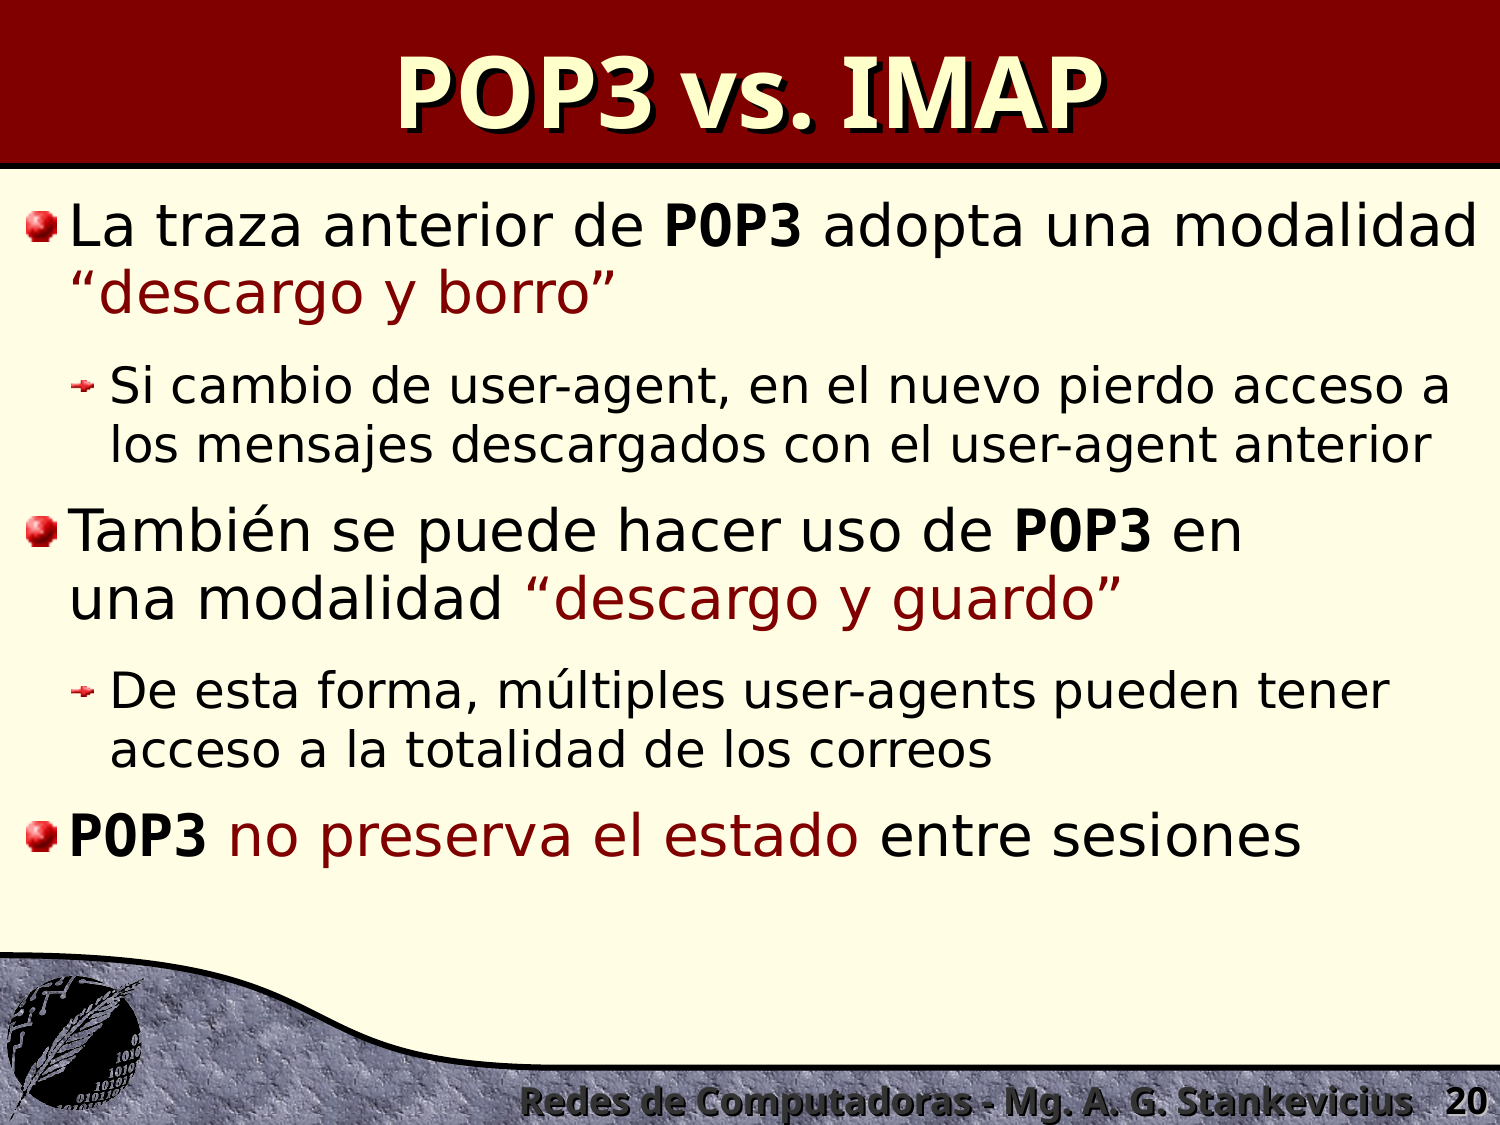

# POP3 vs. IMAP
La traza anterior de POP3 adopta una modalidad “descargo y borro”
Si cambio de user-agent, en el nuevo pierdo acceso a los mensajes descargados con el user-agent anterior
También se puede hacer uso de POP3 en
una modalidad “descargo y guardo”
De esta forma, múltiples user-agents pueden tener acceso a la totalidad de los correos
POP3 no preserva el estado entre sesiones
20